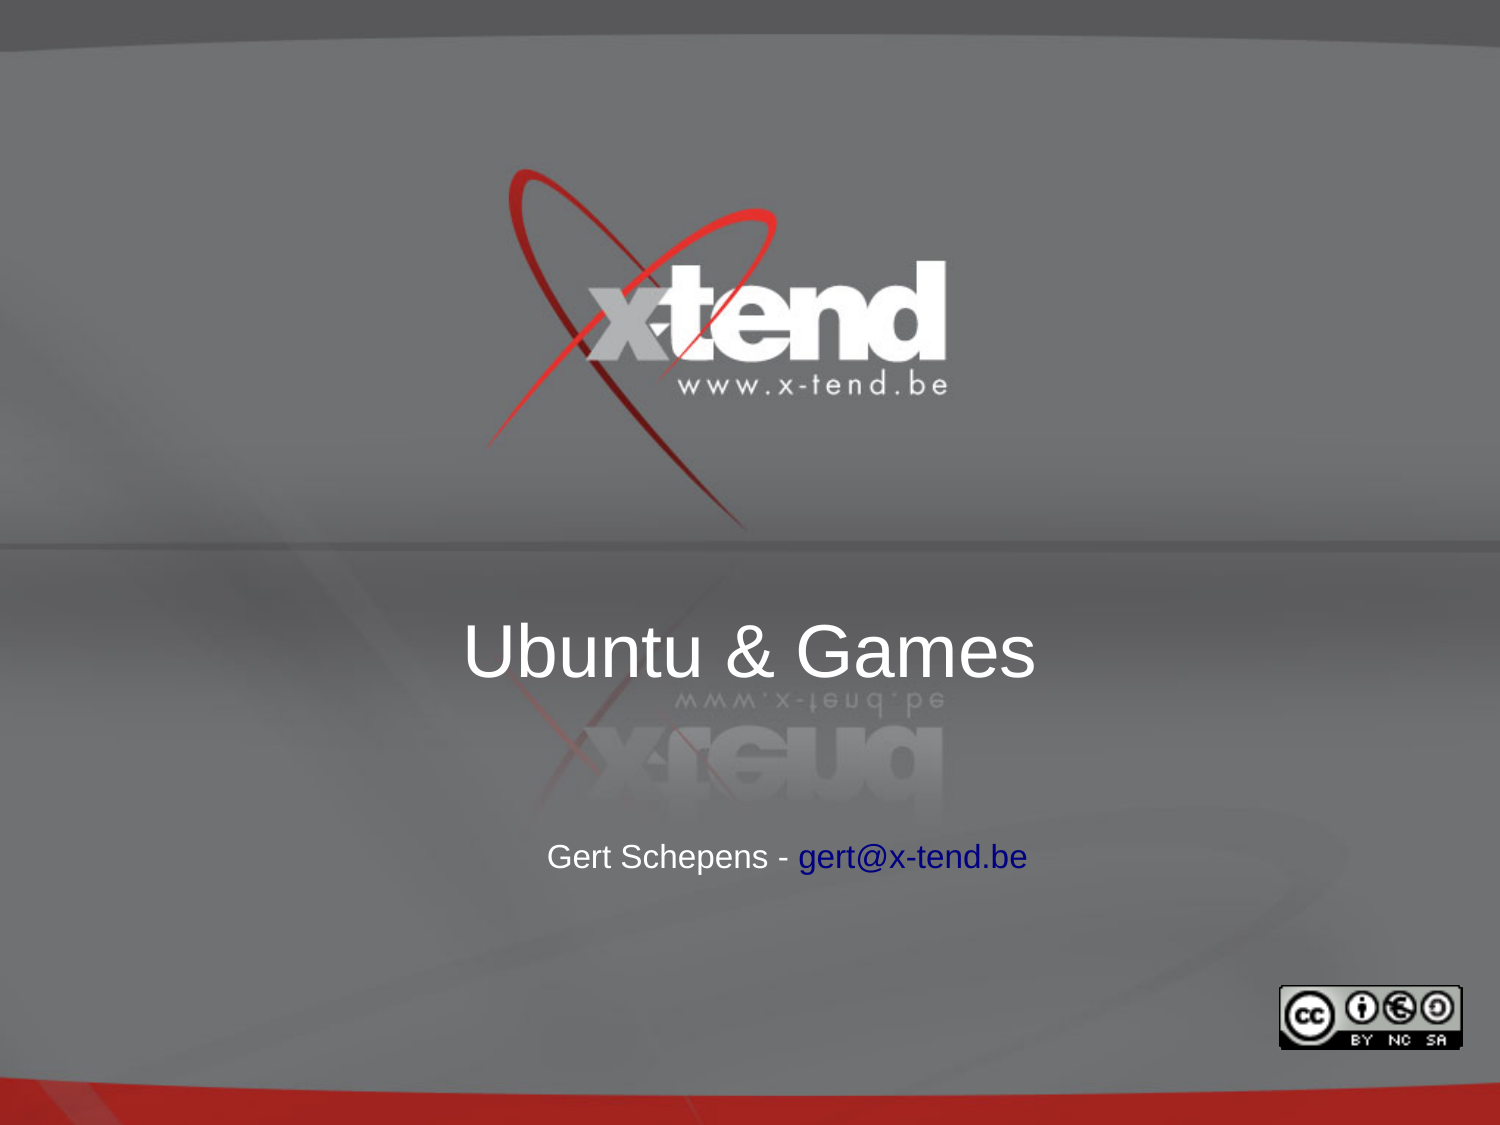

# Ubuntu & Games
Gert Schepens - gert@x-tend.be